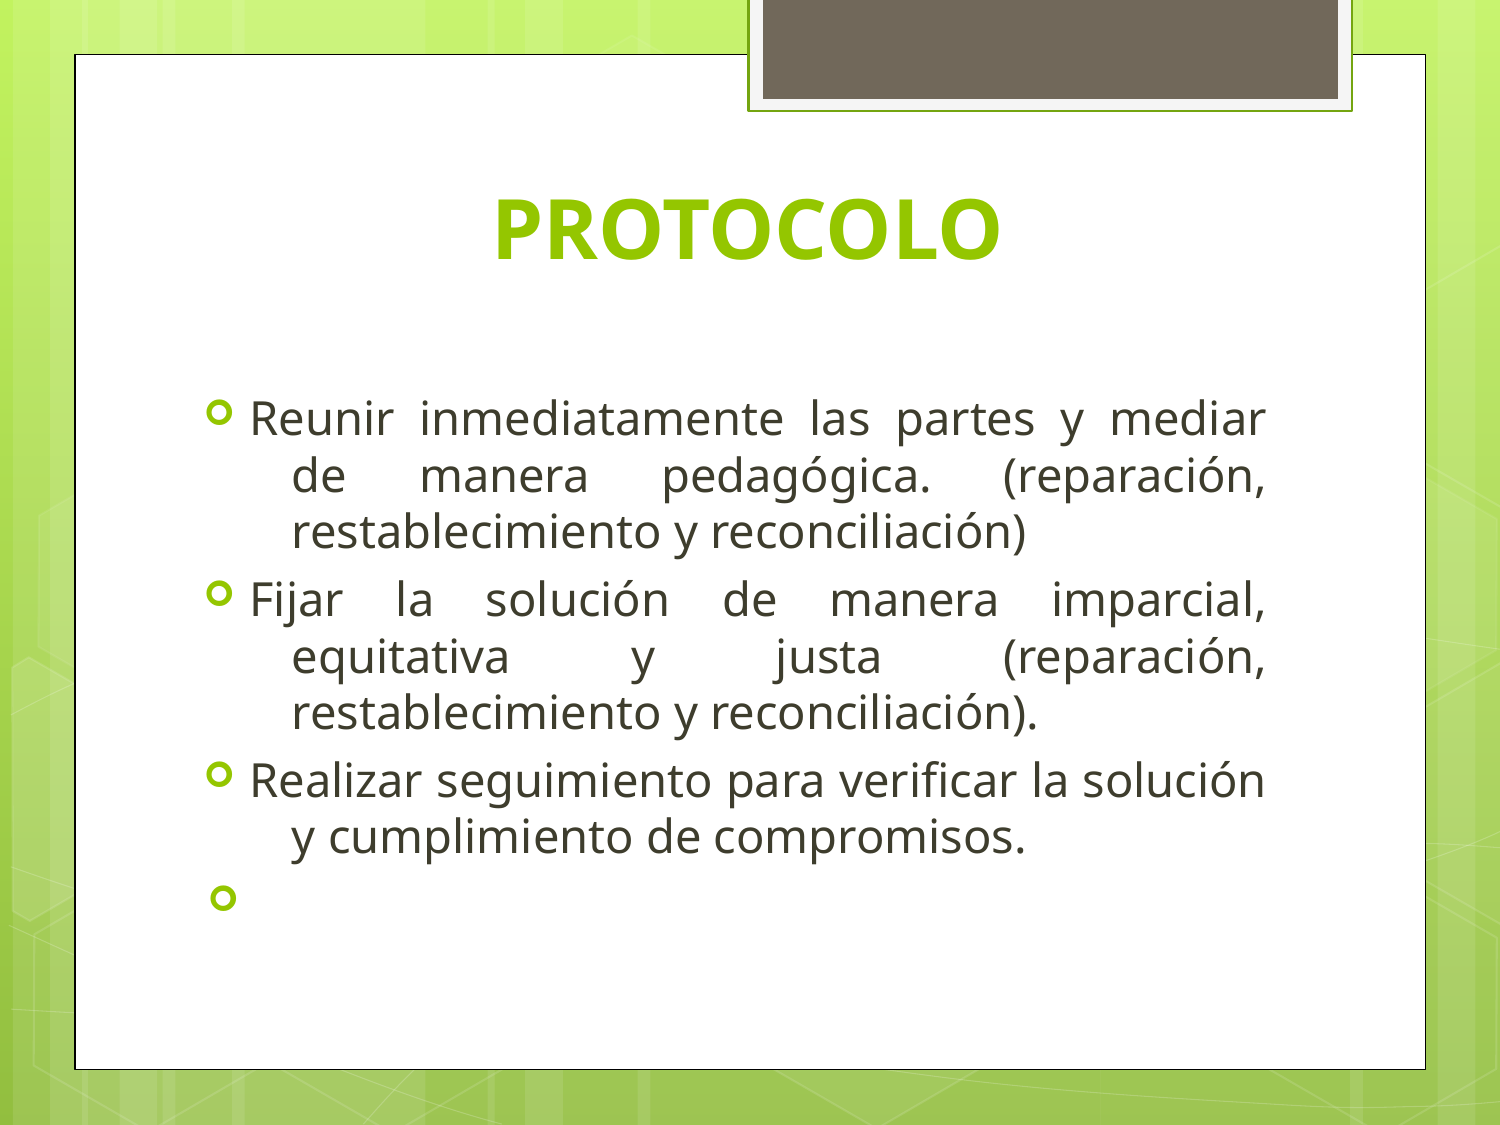

# PROTOCOLO
Reunir inmediatamente las partes y mediar de manera pedagógica. (reparación, restablecimiento y reconciliación)
Fijar la solución de manera imparcial, equitativa y justa (reparación, restablecimiento y reconciliación).
Realizar seguimiento para verificar la solución y cumplimiento de compromisos.